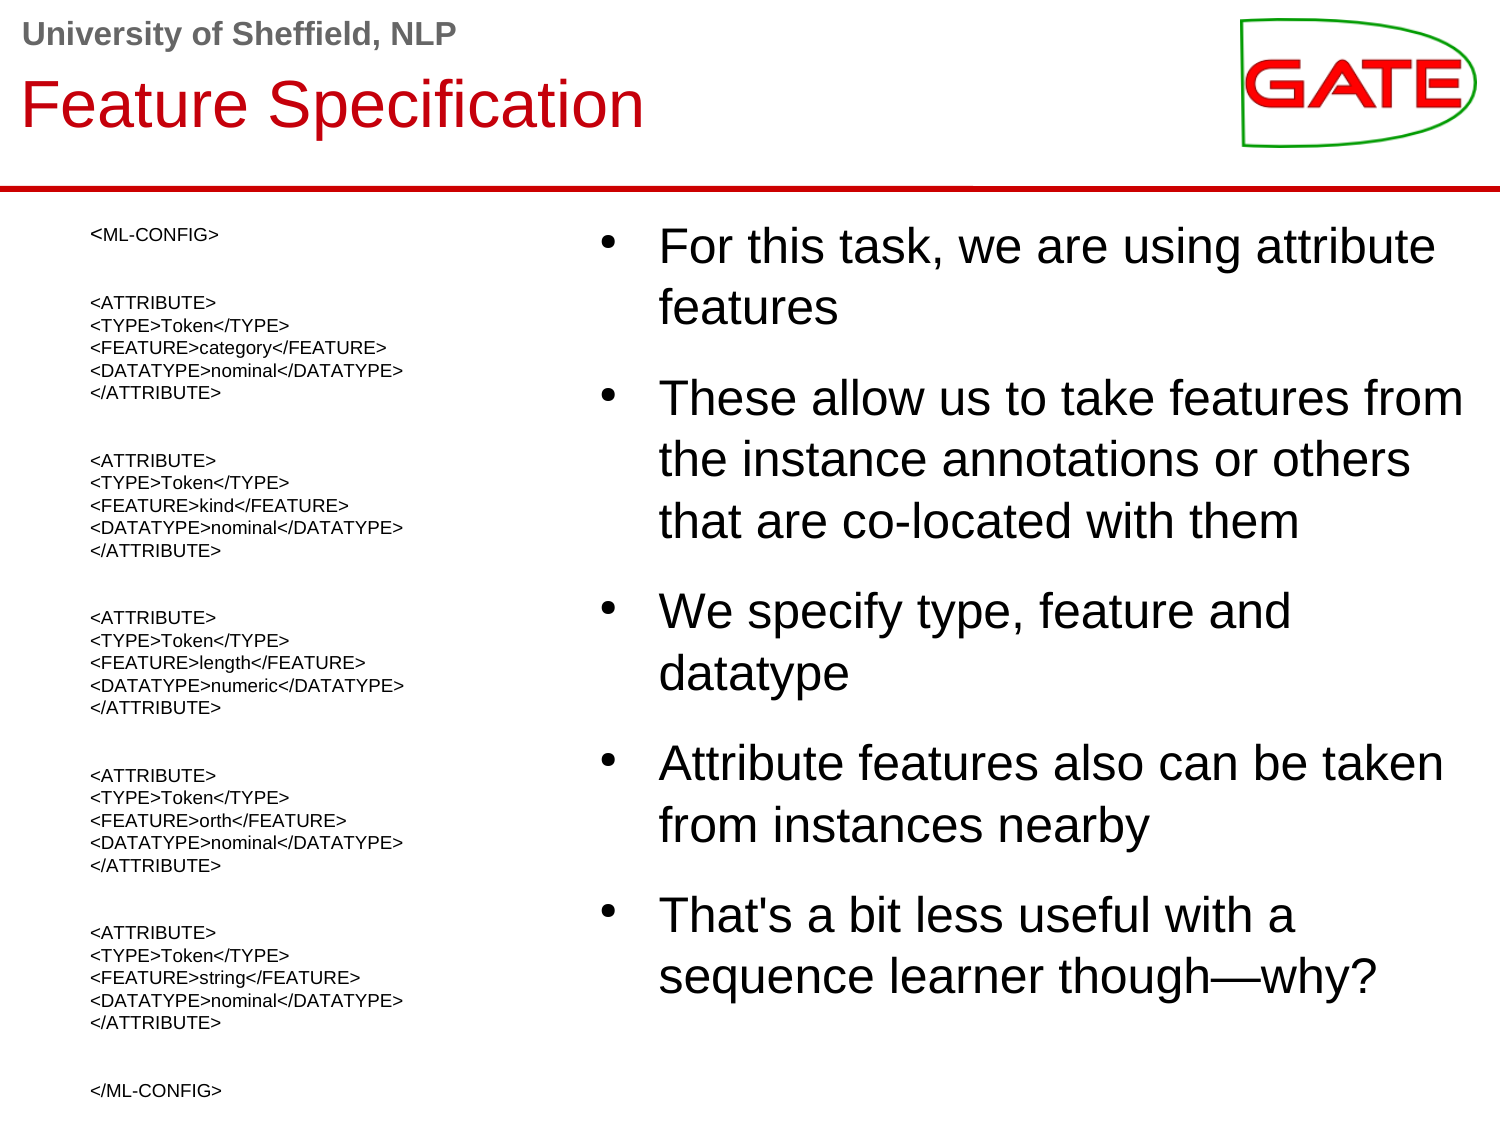

# Feature Specification
<ML-CONFIG>
<ATTRIBUTE>
<TYPE>Token</TYPE>
<FEATURE>category</FEATURE>
<DATATYPE>nominal</DATATYPE>
</ATTRIBUTE>
<ATTRIBUTE>
<TYPE>Token</TYPE>
<FEATURE>kind</FEATURE>
<DATATYPE>nominal</DATATYPE>
</ATTRIBUTE>
<ATTRIBUTE>
<TYPE>Token</TYPE>
<FEATURE>length</FEATURE>
<DATATYPE>numeric</DATATYPE>
</ATTRIBUTE>
<ATTRIBUTE>
<TYPE>Token</TYPE>
<FEATURE>orth</FEATURE>
<DATATYPE>nominal</DATATYPE>
</ATTRIBUTE>
<ATTRIBUTE>
<TYPE>Token</TYPE>
<FEATURE>string</FEATURE>
<DATATYPE>nominal</DATATYPE>
</ATTRIBUTE>
</ML-CONFIG>
For this task, we are using attribute features
These allow us to take features from the instance annotations or others that are co-located with them
We specify type, feature and datatype
Attribute features also can be taken from instances nearby
That's a bit less useful with a sequence learner though—why?